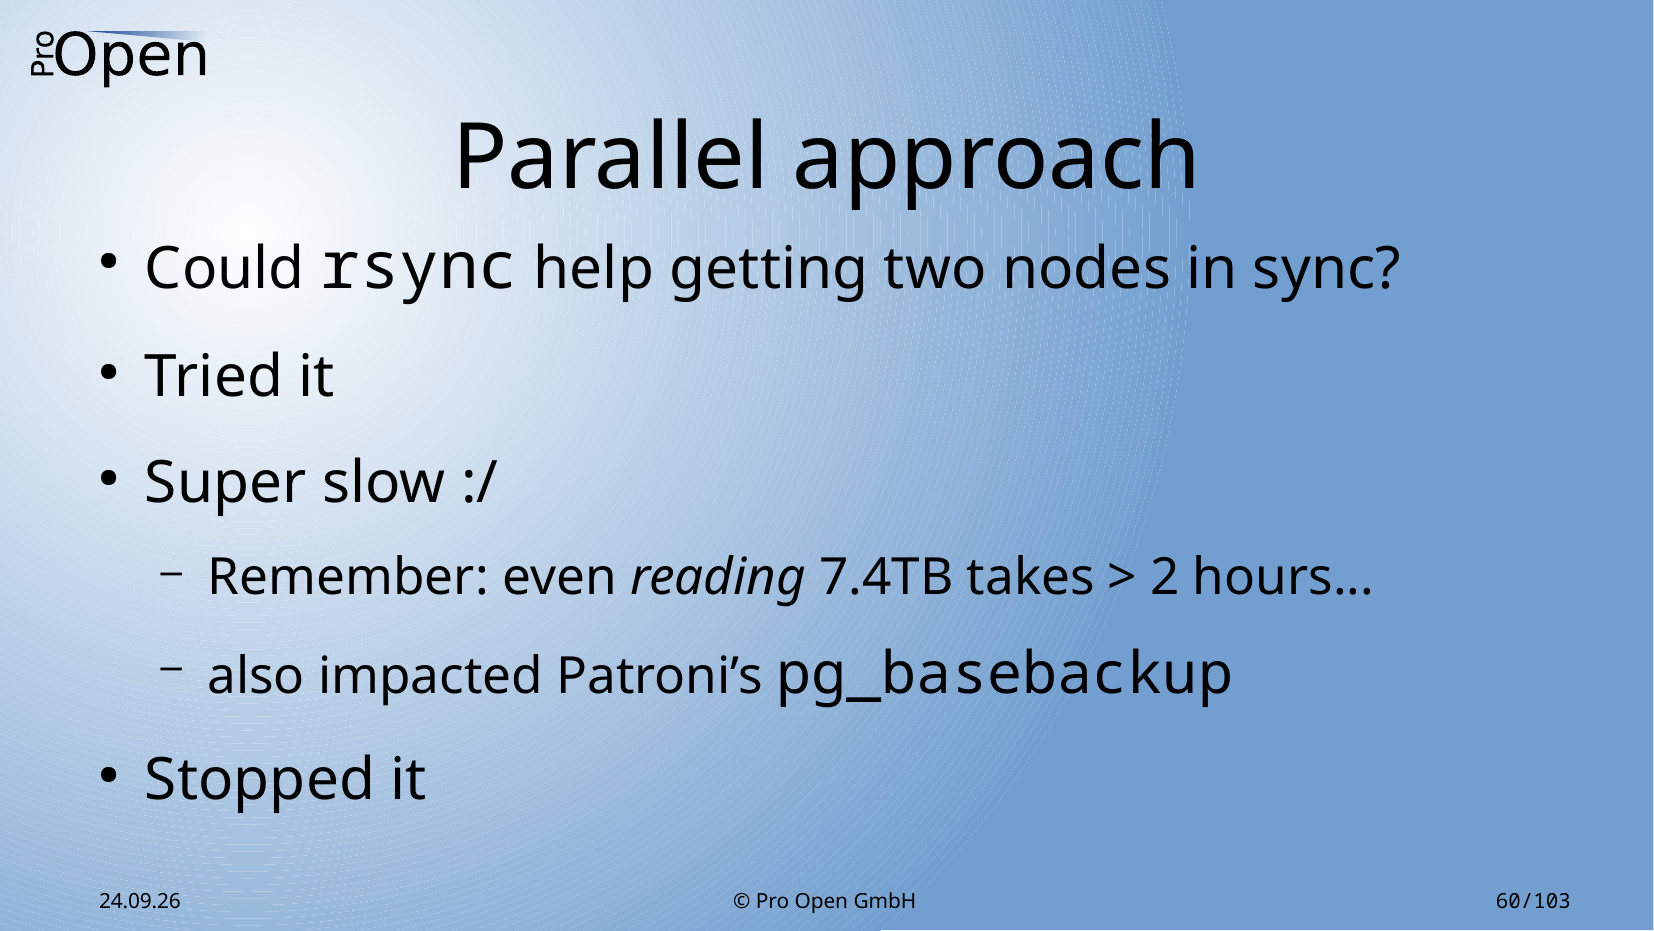

# Parallel approach
Could rsync help getting two nodes in sync?
Tried it
Super slow :/
Remember: even reading 7.4TB takes > 2 hours...
also impacted Patroni’s pg_basebackup
Stopped it
© Pro Open GmbH
60